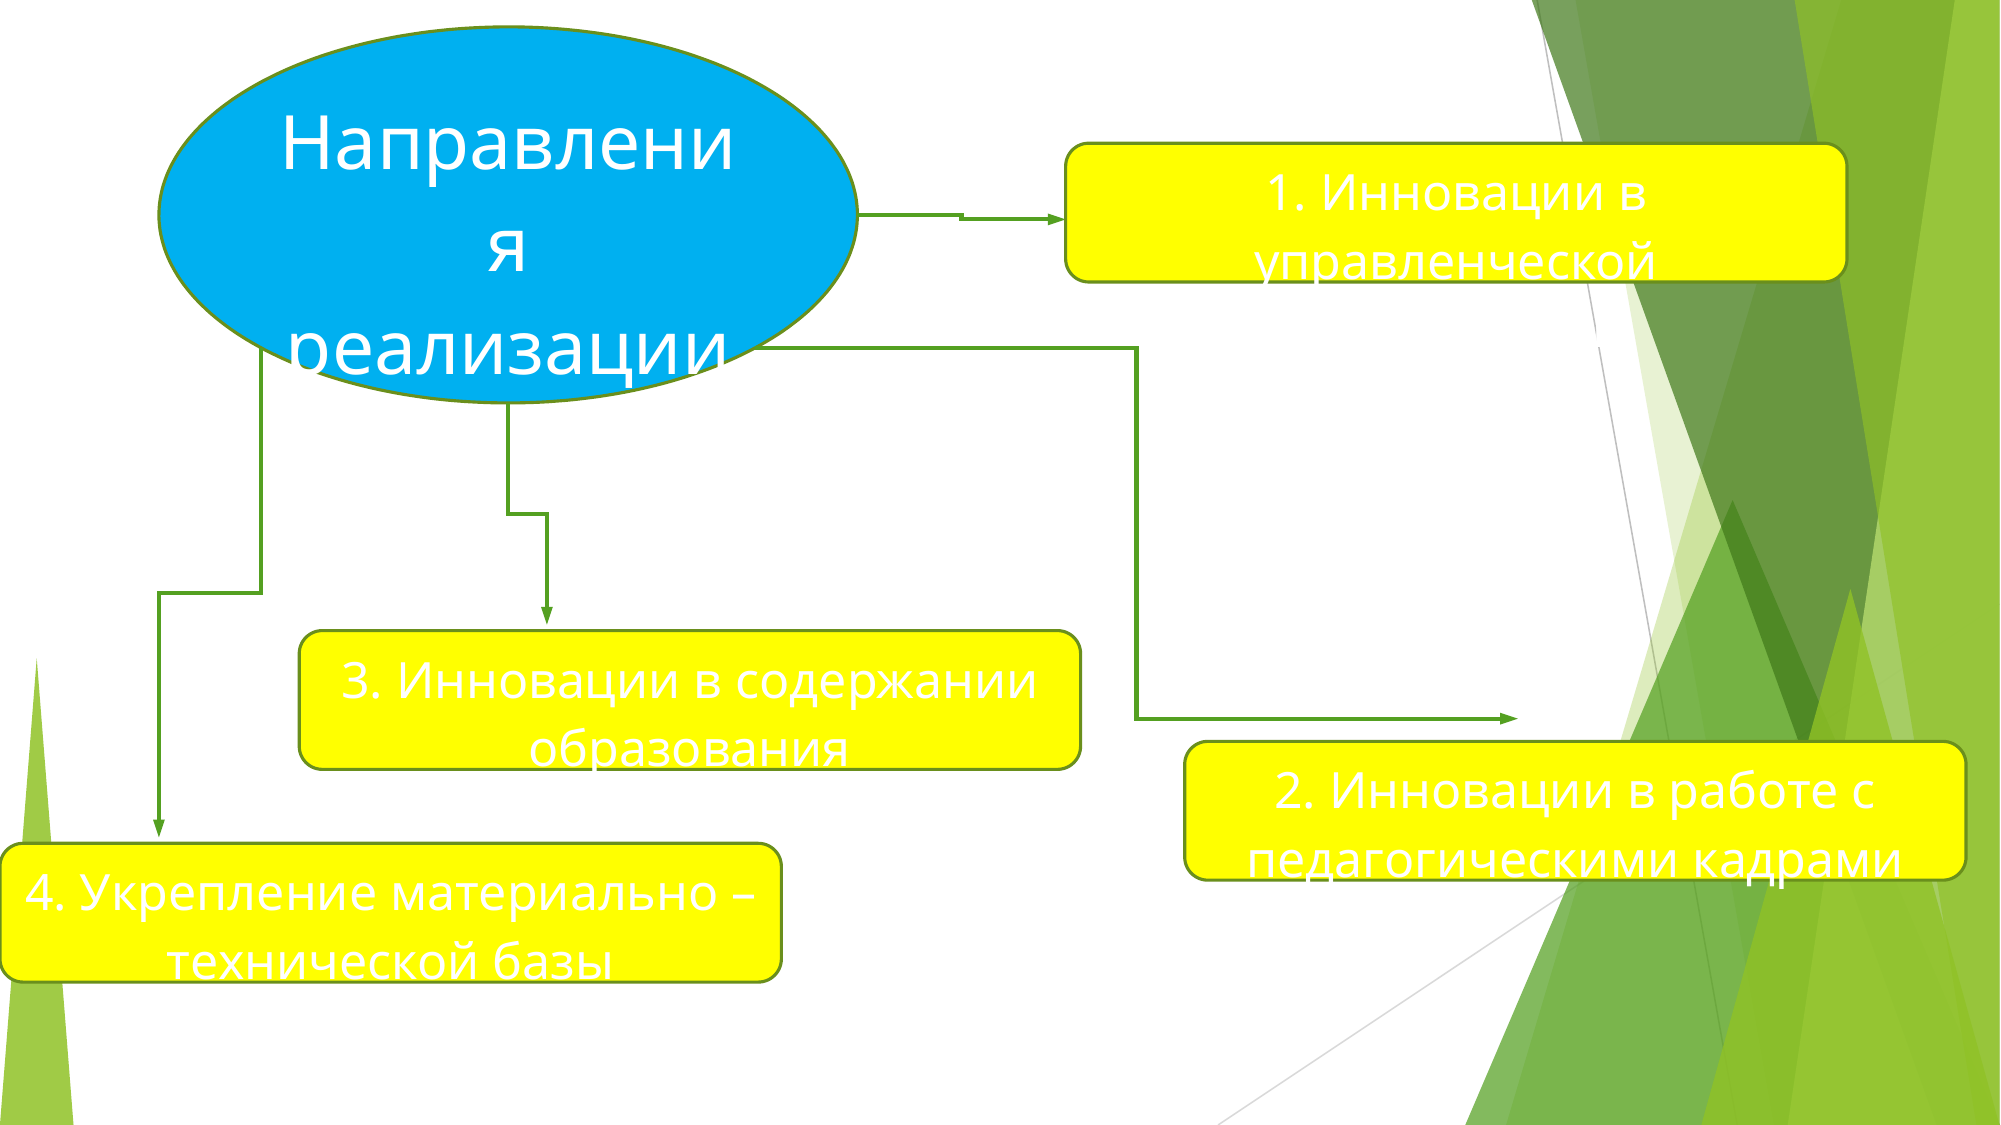

Направления реализации проекта
1. Инновации в управленческой деятельности
3. Инновации в содержании образования
2. Инновации в работе с педагогическими кадрами
4. Укрепление материально –технической базы